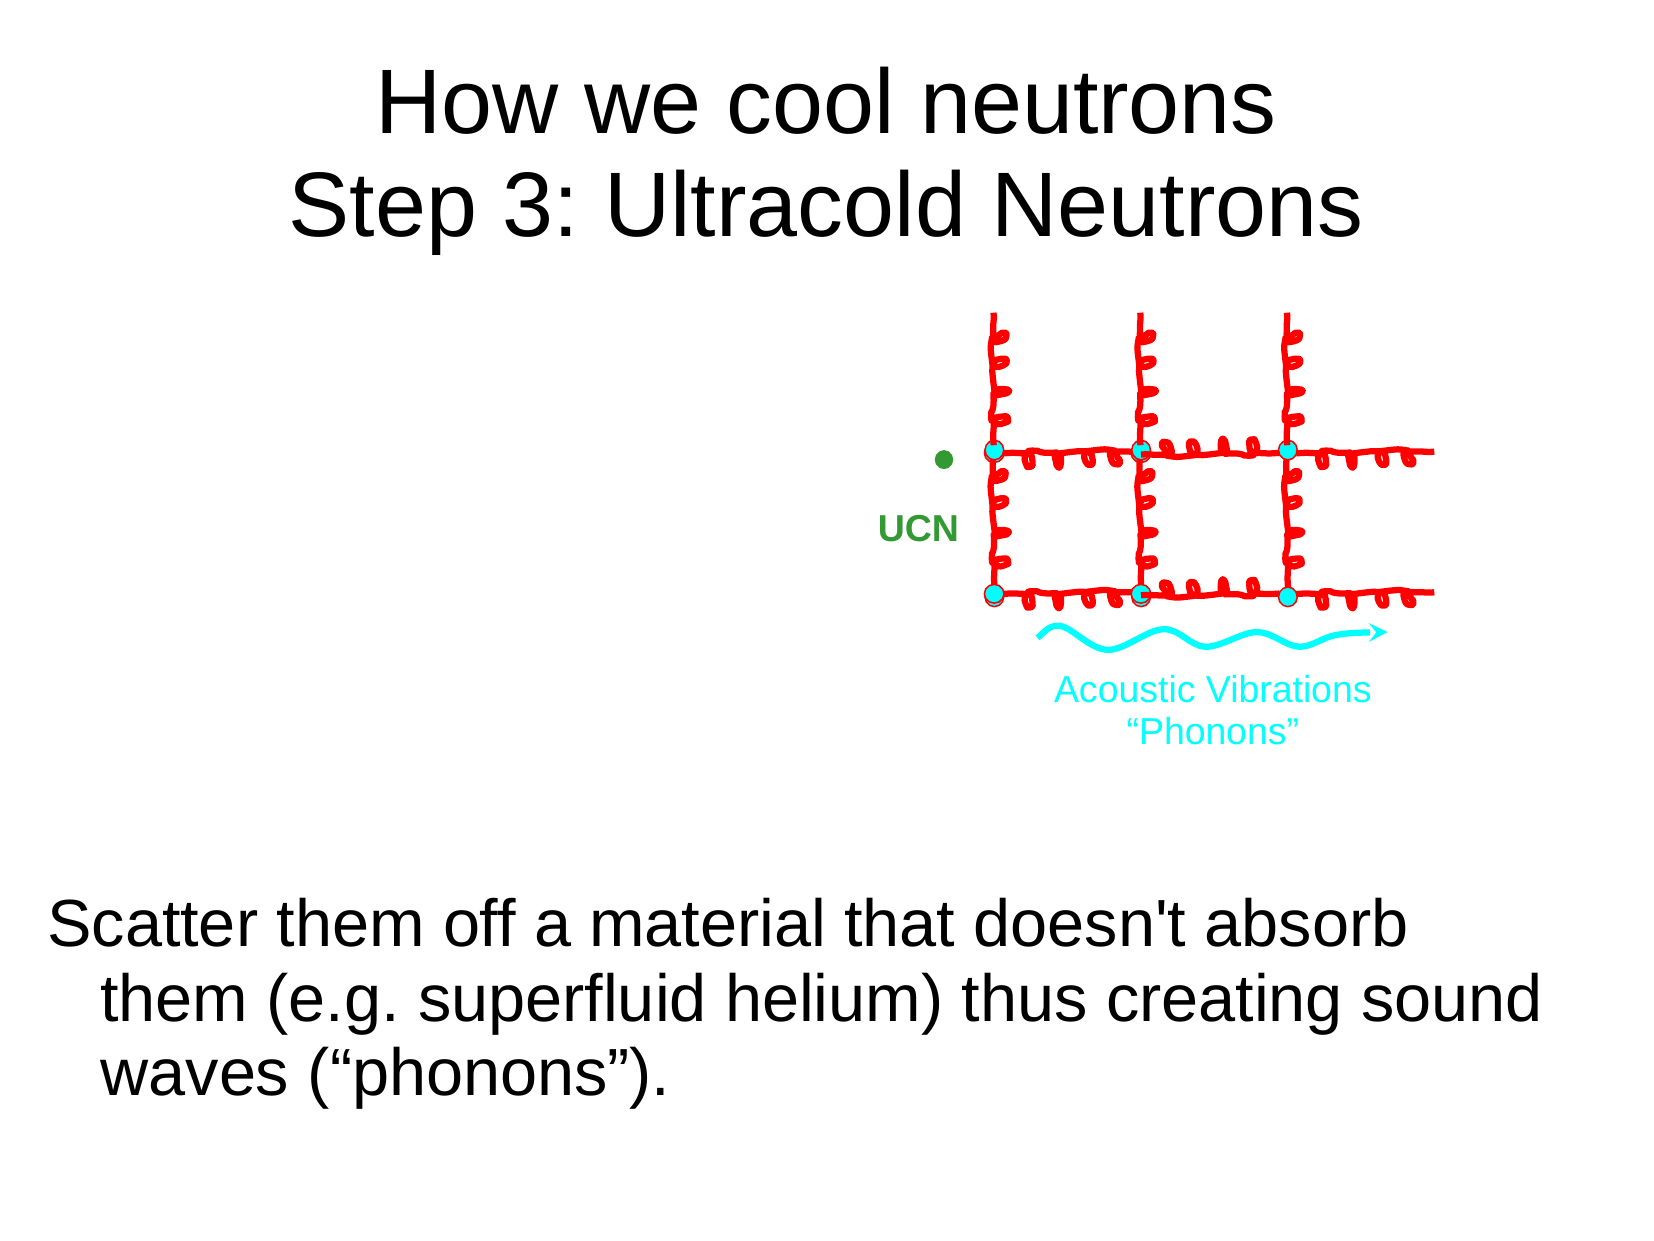

# How we cool neutrons Step 3: Ultracold Neutrons
UCN
Phonon
Acoustic Vibrations
“Phonons”
Scatter them off a material that doesn't absorb them (e.g. superfluid helium) thus creating sound waves (“phonons”).